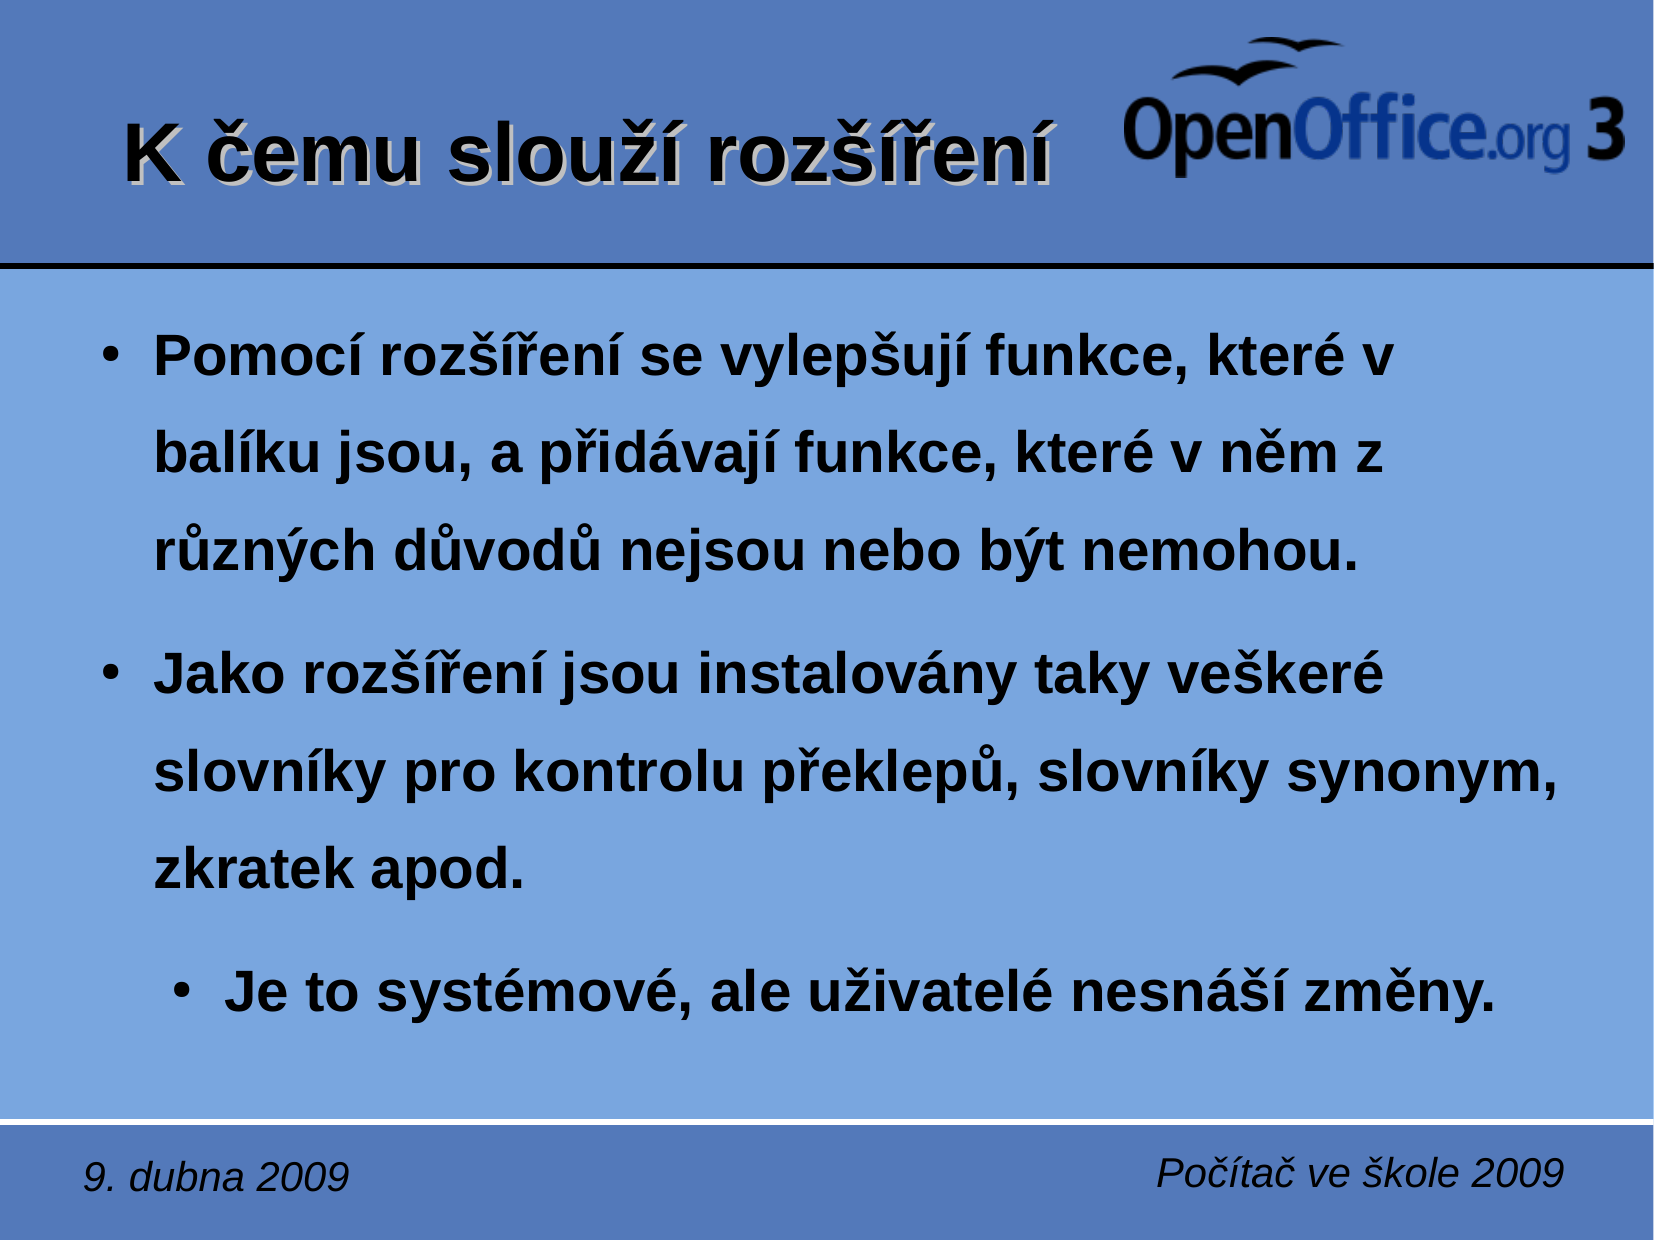

# K čemu slouží rozšíření
Pomocí rozšíření se vylepšují funkce, které v balíku jsou, a přidávají funkce, které v něm z různých důvodů nejsou nebo být nemohou.
Jako rozšíření jsou instalovány taky veškeré slovníky pro kontrolu překlepů, slovníky synonym, zkratek apod.
Je to systémové, ale uživatelé nesnáší změny.
Počítač ve škole 2009
9. dubna 2009